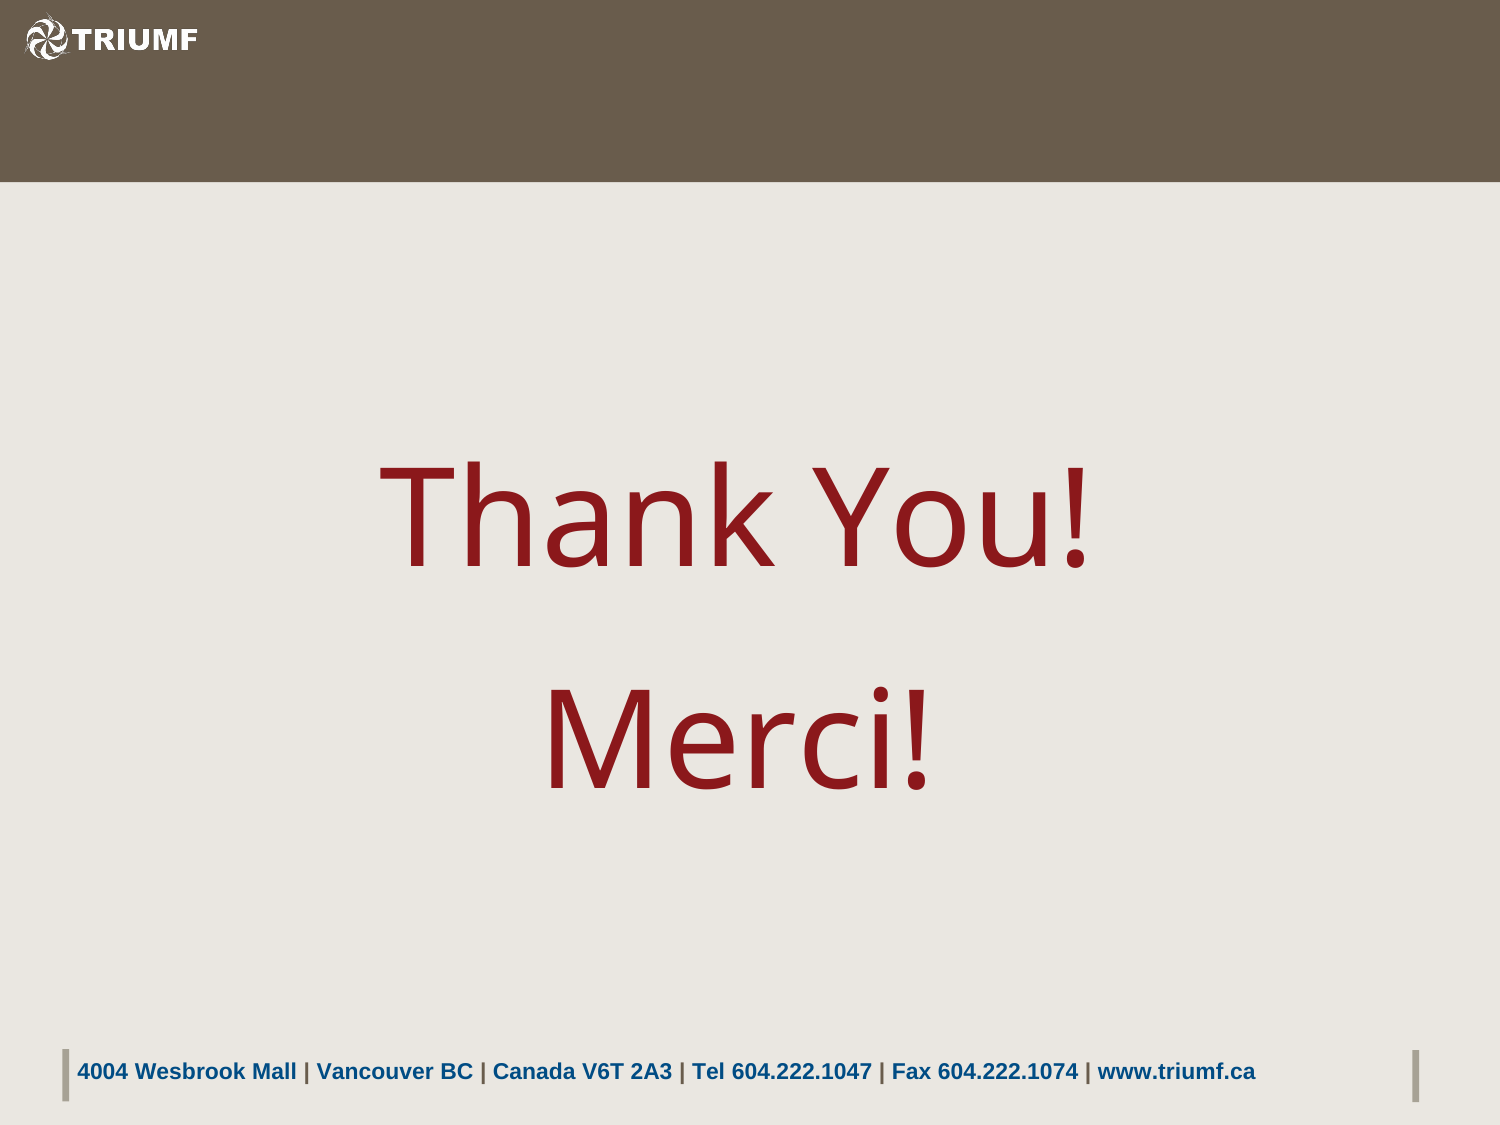

# Thank You!
Merci!
4004 Wesbrook Mall | Vancouver BC | Canada V6T 2A3 | Tel 604.222.1047 | Fax 604.222.1074 | www.triumf.ca